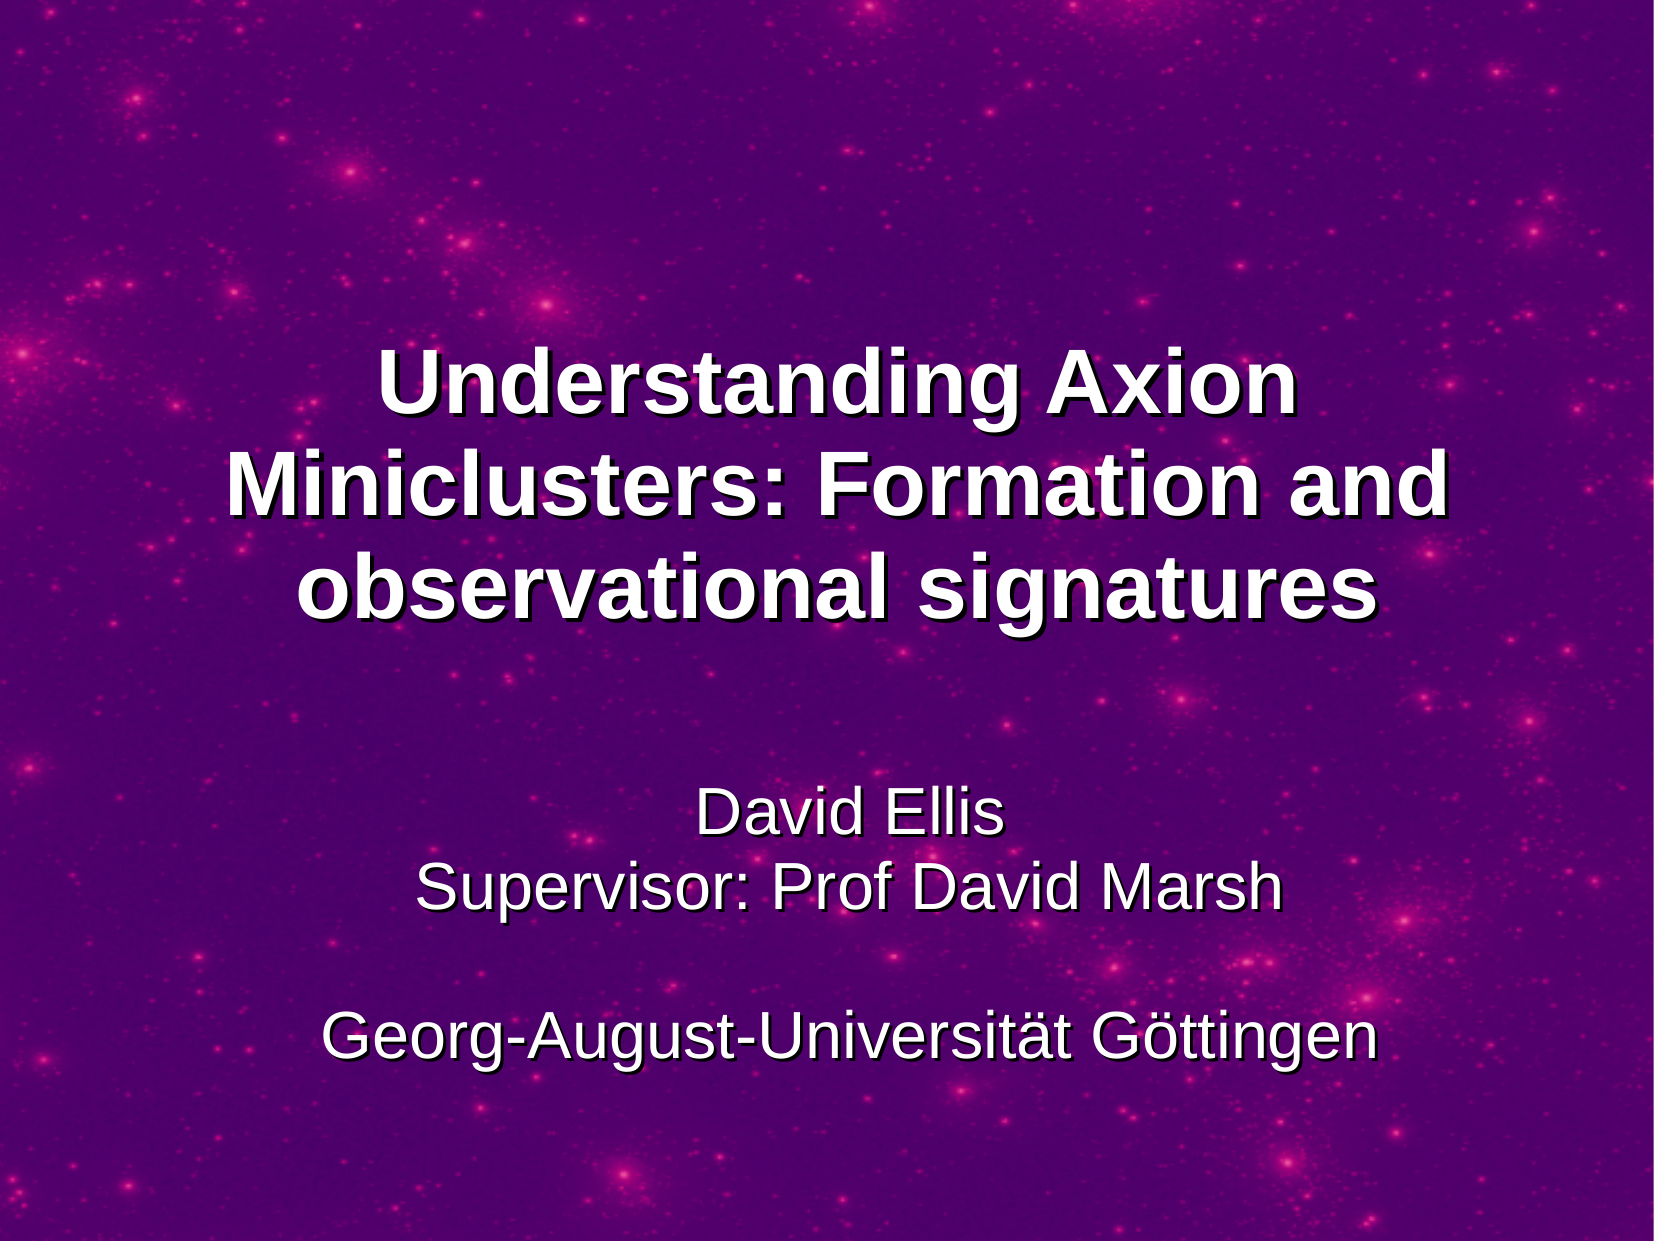

# Understanding Axion Miniclusters: Formation and observational signatures
David Ellis
Supervisor: Prof David Marsh
Georg-August-Universität Göttingen